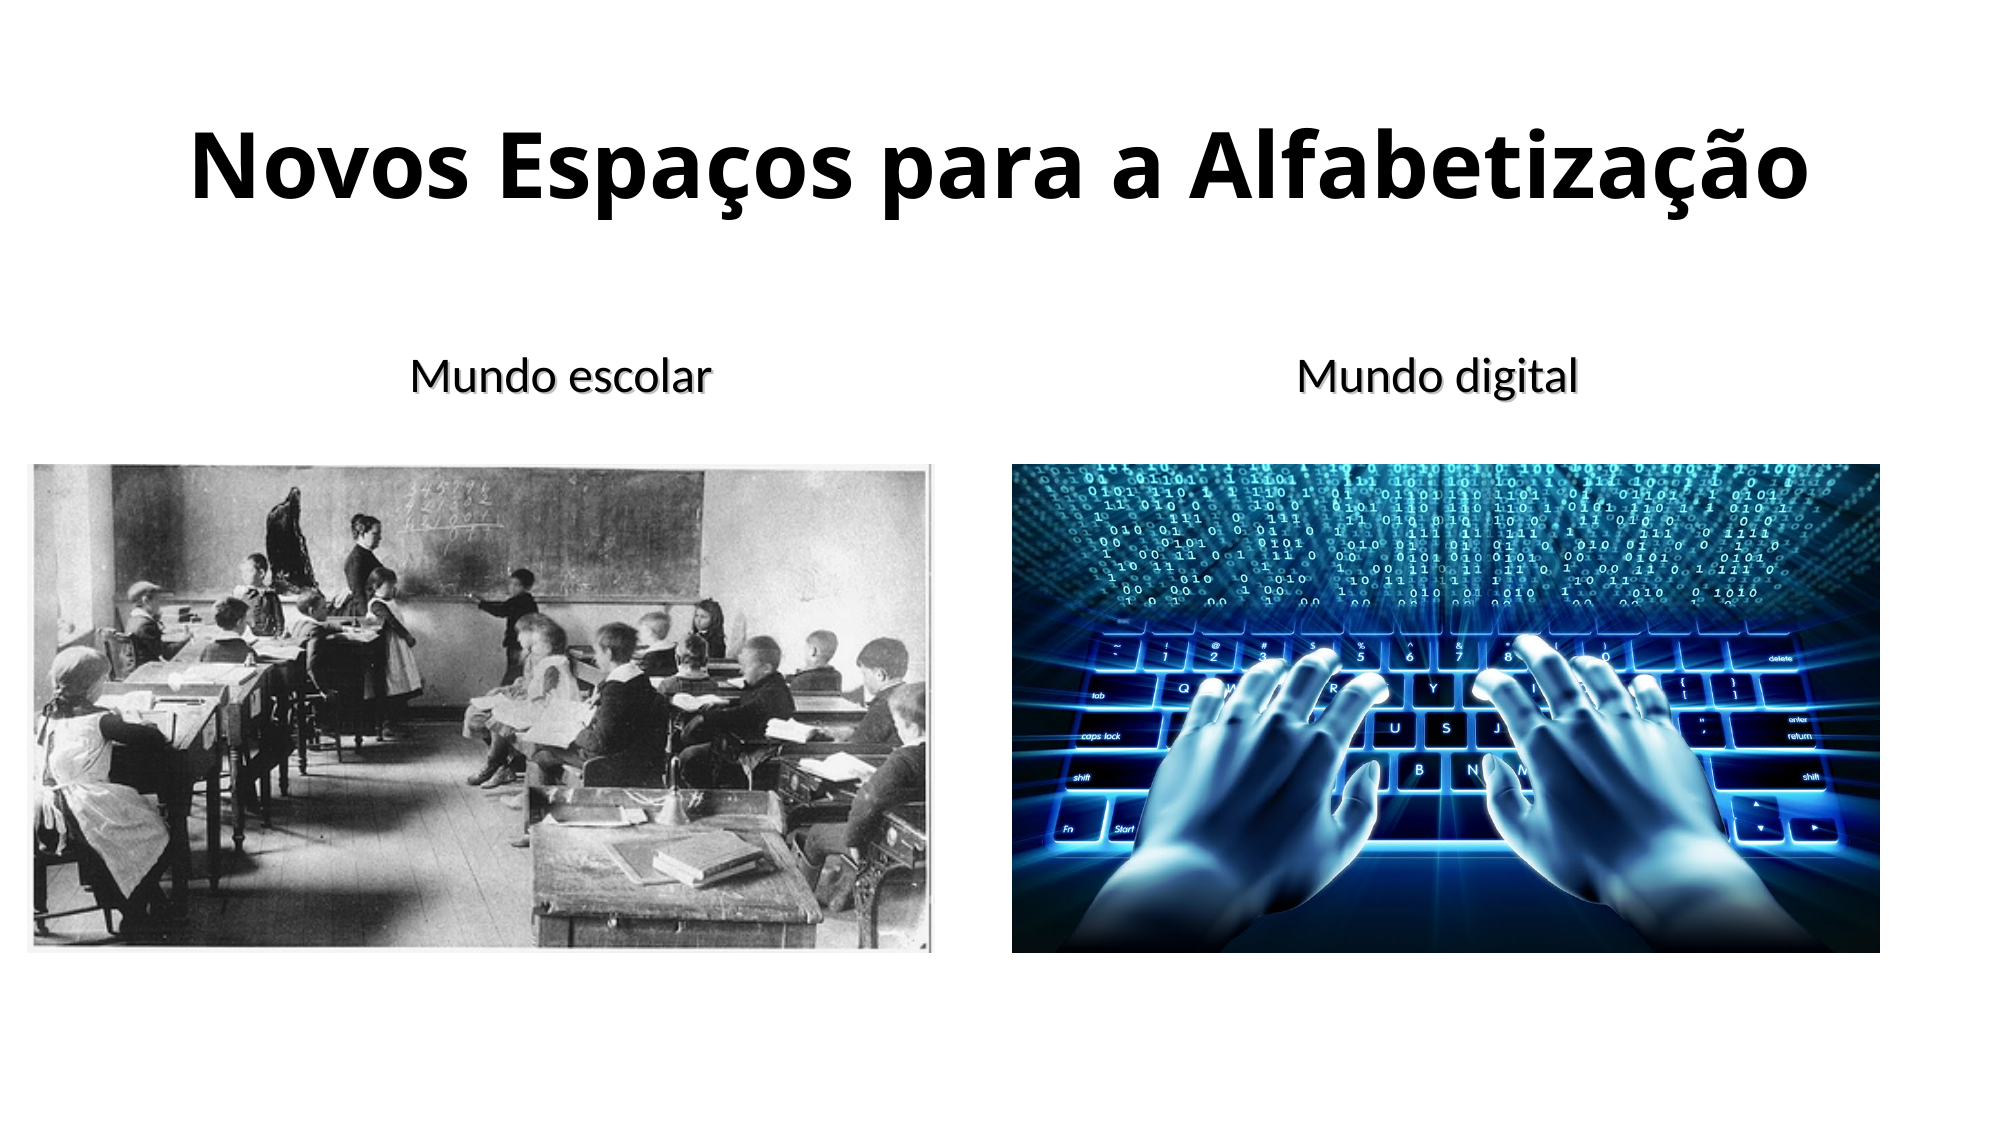

# Novos Espaços para a Alfabetização
Mundo escolar
Mundo digital